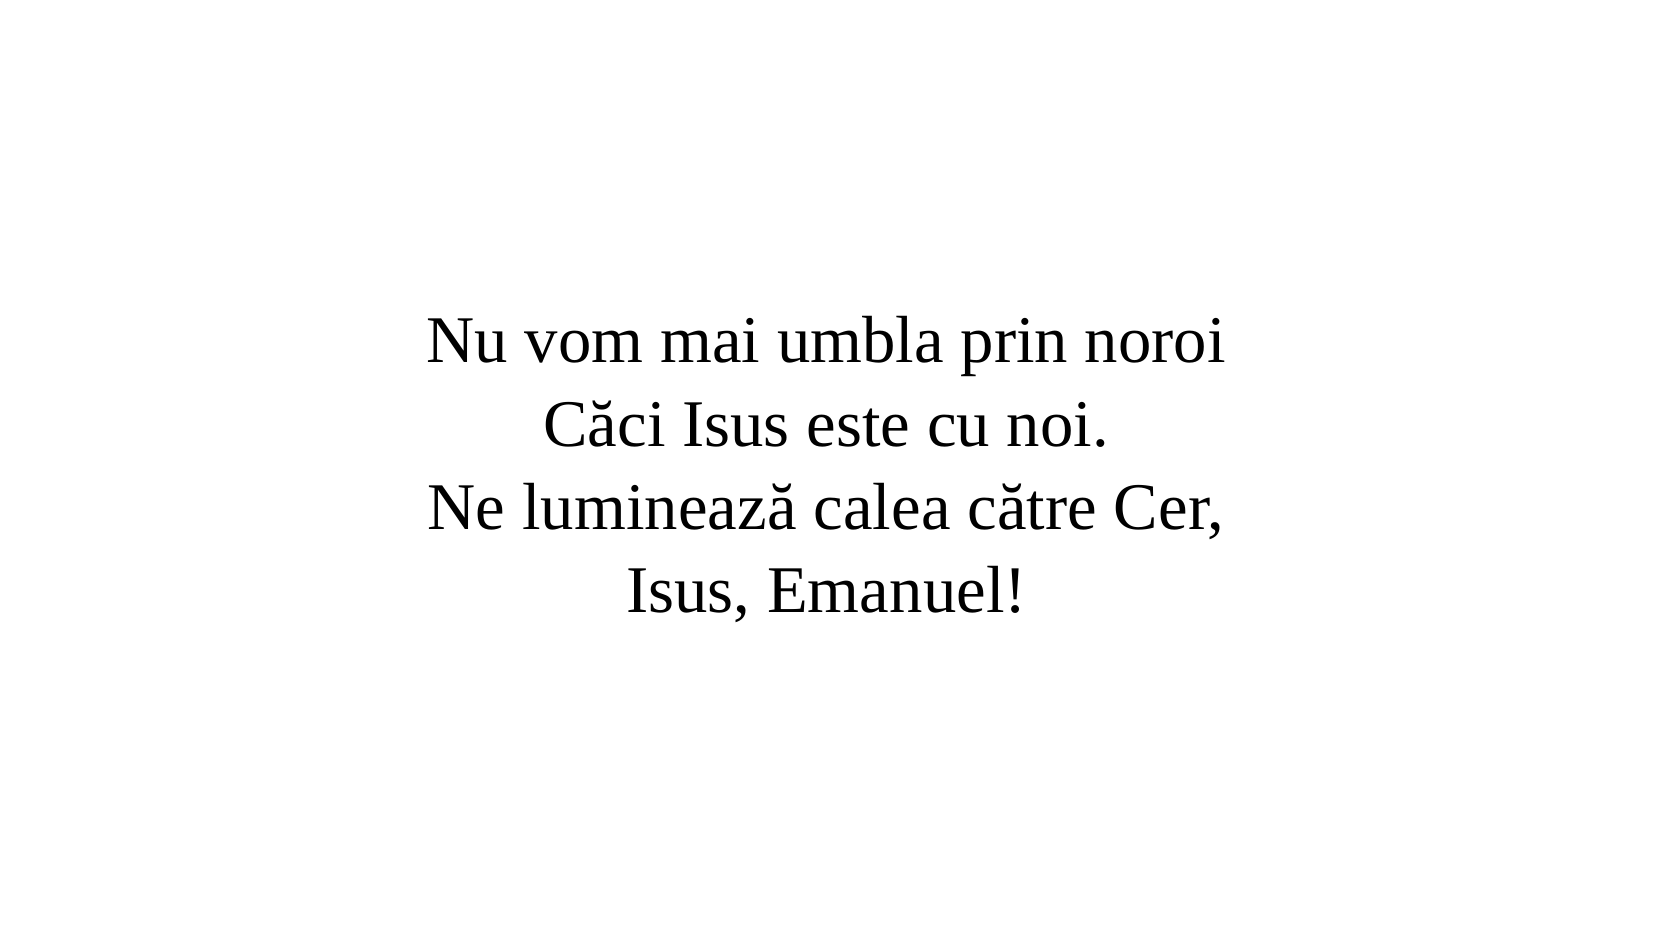

# Nu vom mai umbla prin noroi
Căci Isus este cu noi.
Ne luminează calea către Cer,
Isus, Emanuel!